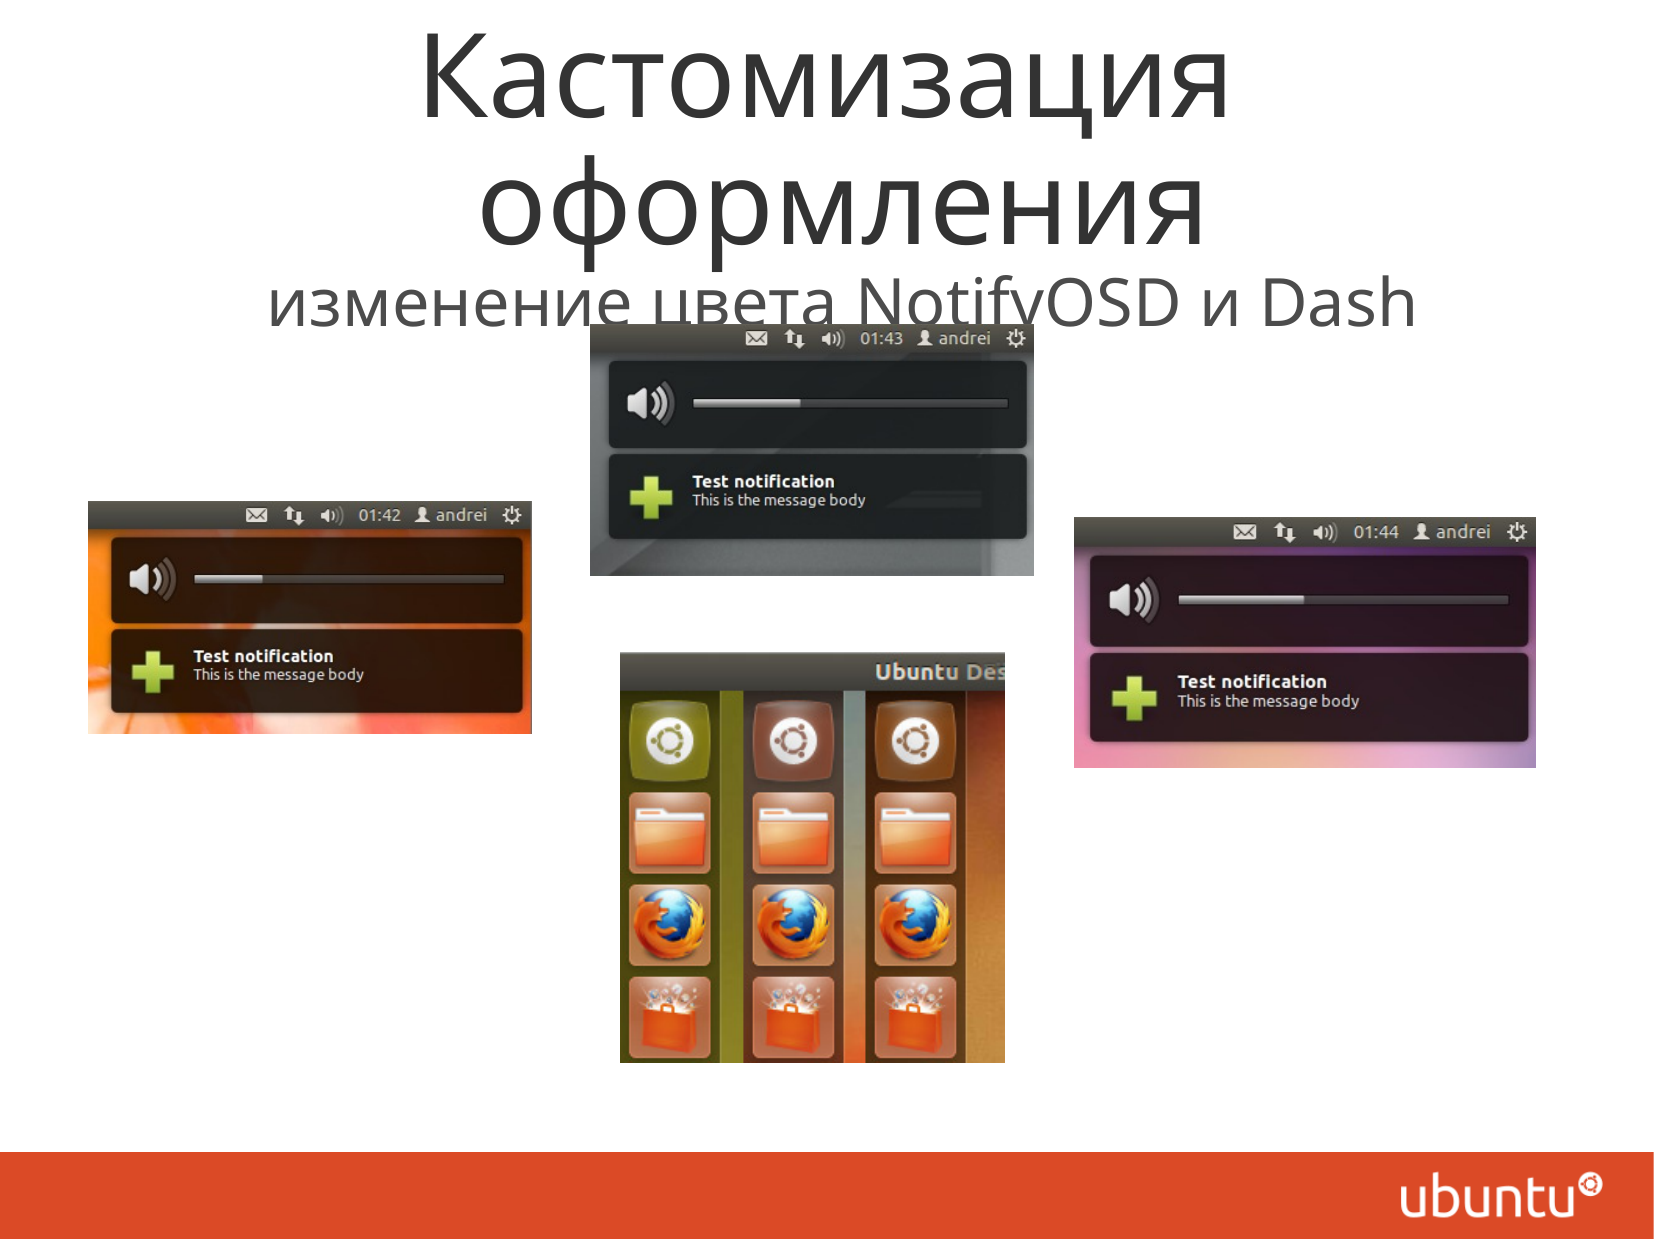

# Кастомизация оформления изменение цвета NotifyOSD и Dash